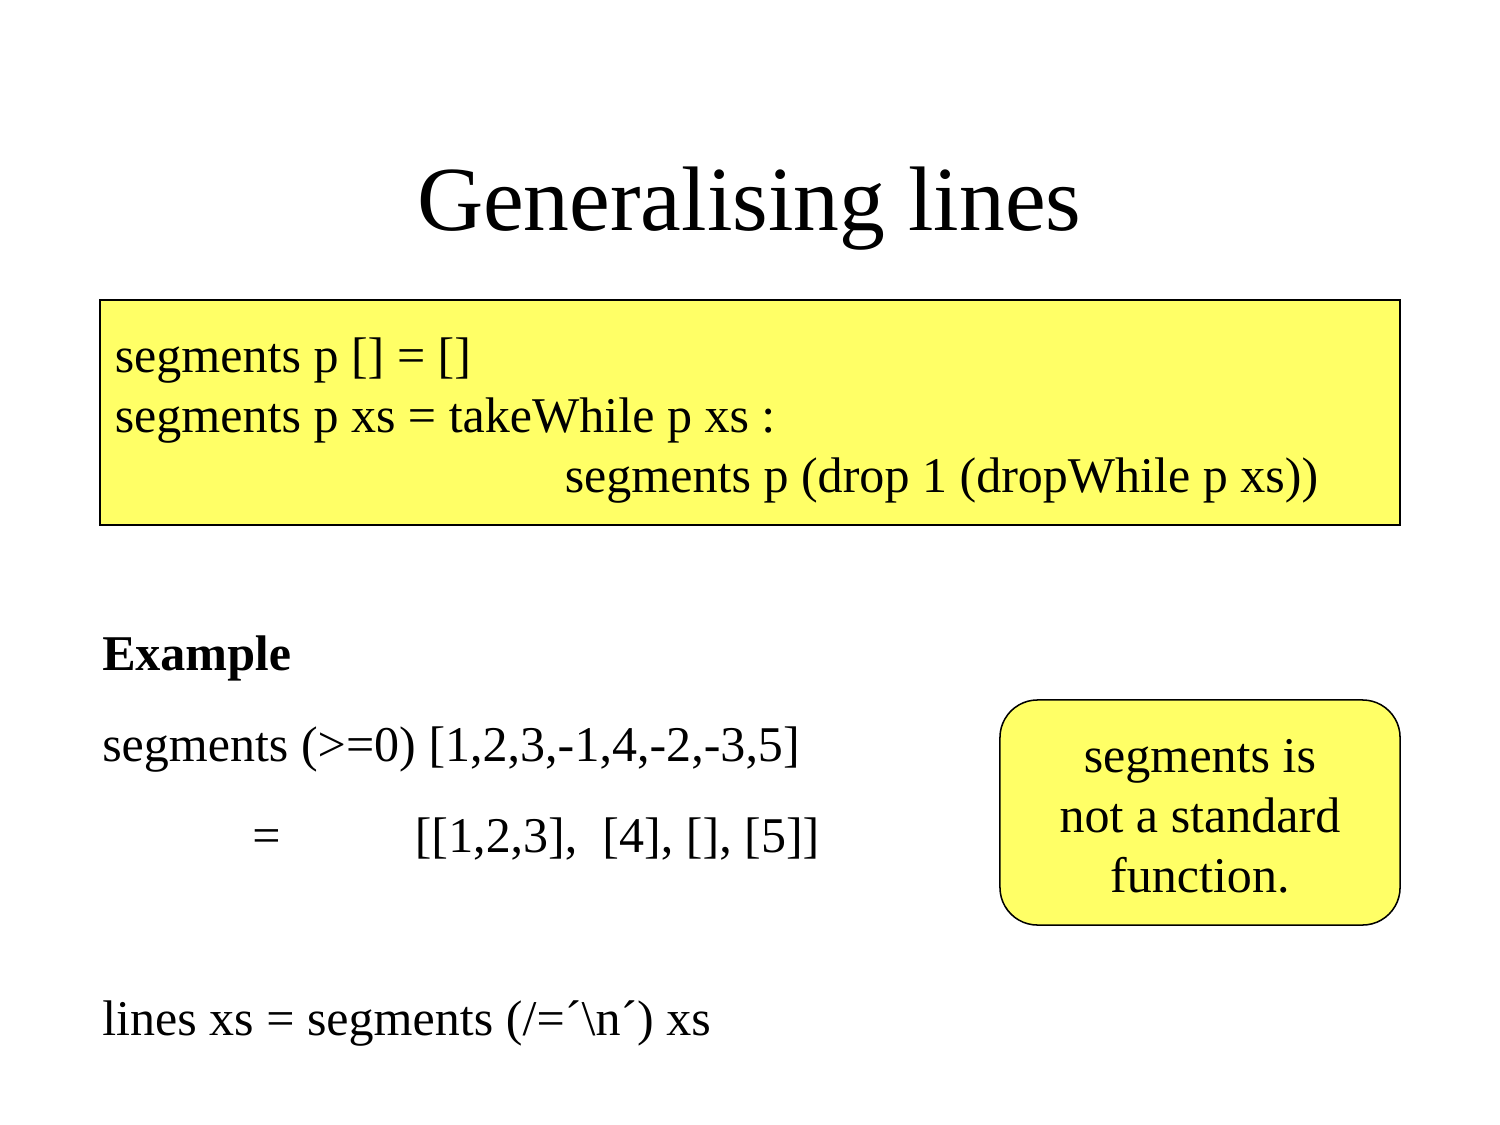

# Generalising lines
segments p [] = []
segments p xs = takeWhile p xs :
			segments p (drop 1 (dropWhile p xs))
Example
segments (>=0) [1,2,3,-1,4,-2,-3,5]
	=	 [[1,2,3], [4], [], [5]]
lines xs = segments (/=´\n´) xs
segments is
not a standard
function.